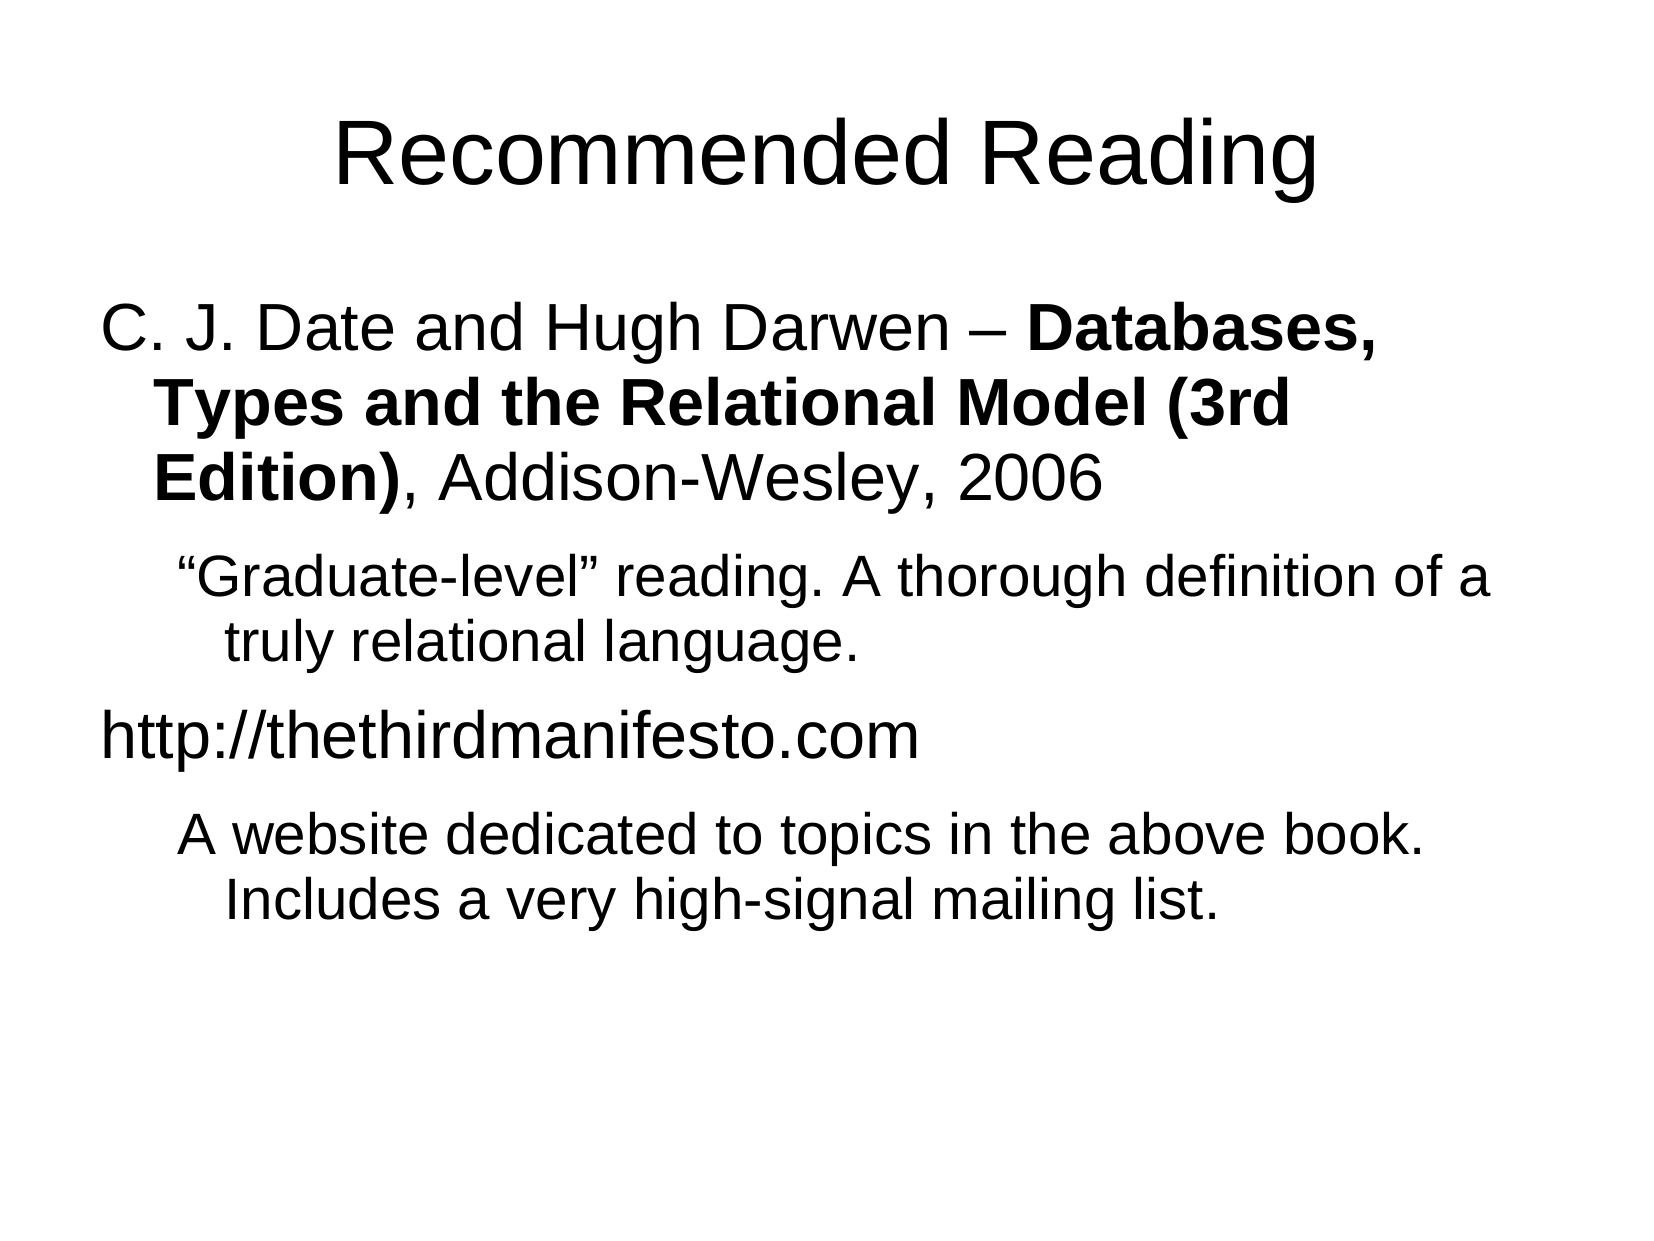

# Recommended Reading
C. J. Date and Hugh Darwen – Databases, Types and the Relational Model (3rd Edition), Addison-Wesley, 2006
“Graduate-level” reading. A thorough definition of a truly relational language.
http://thethirdmanifesto.com
A website dedicated to topics in the above book. Includes a very high-signal mailing list.